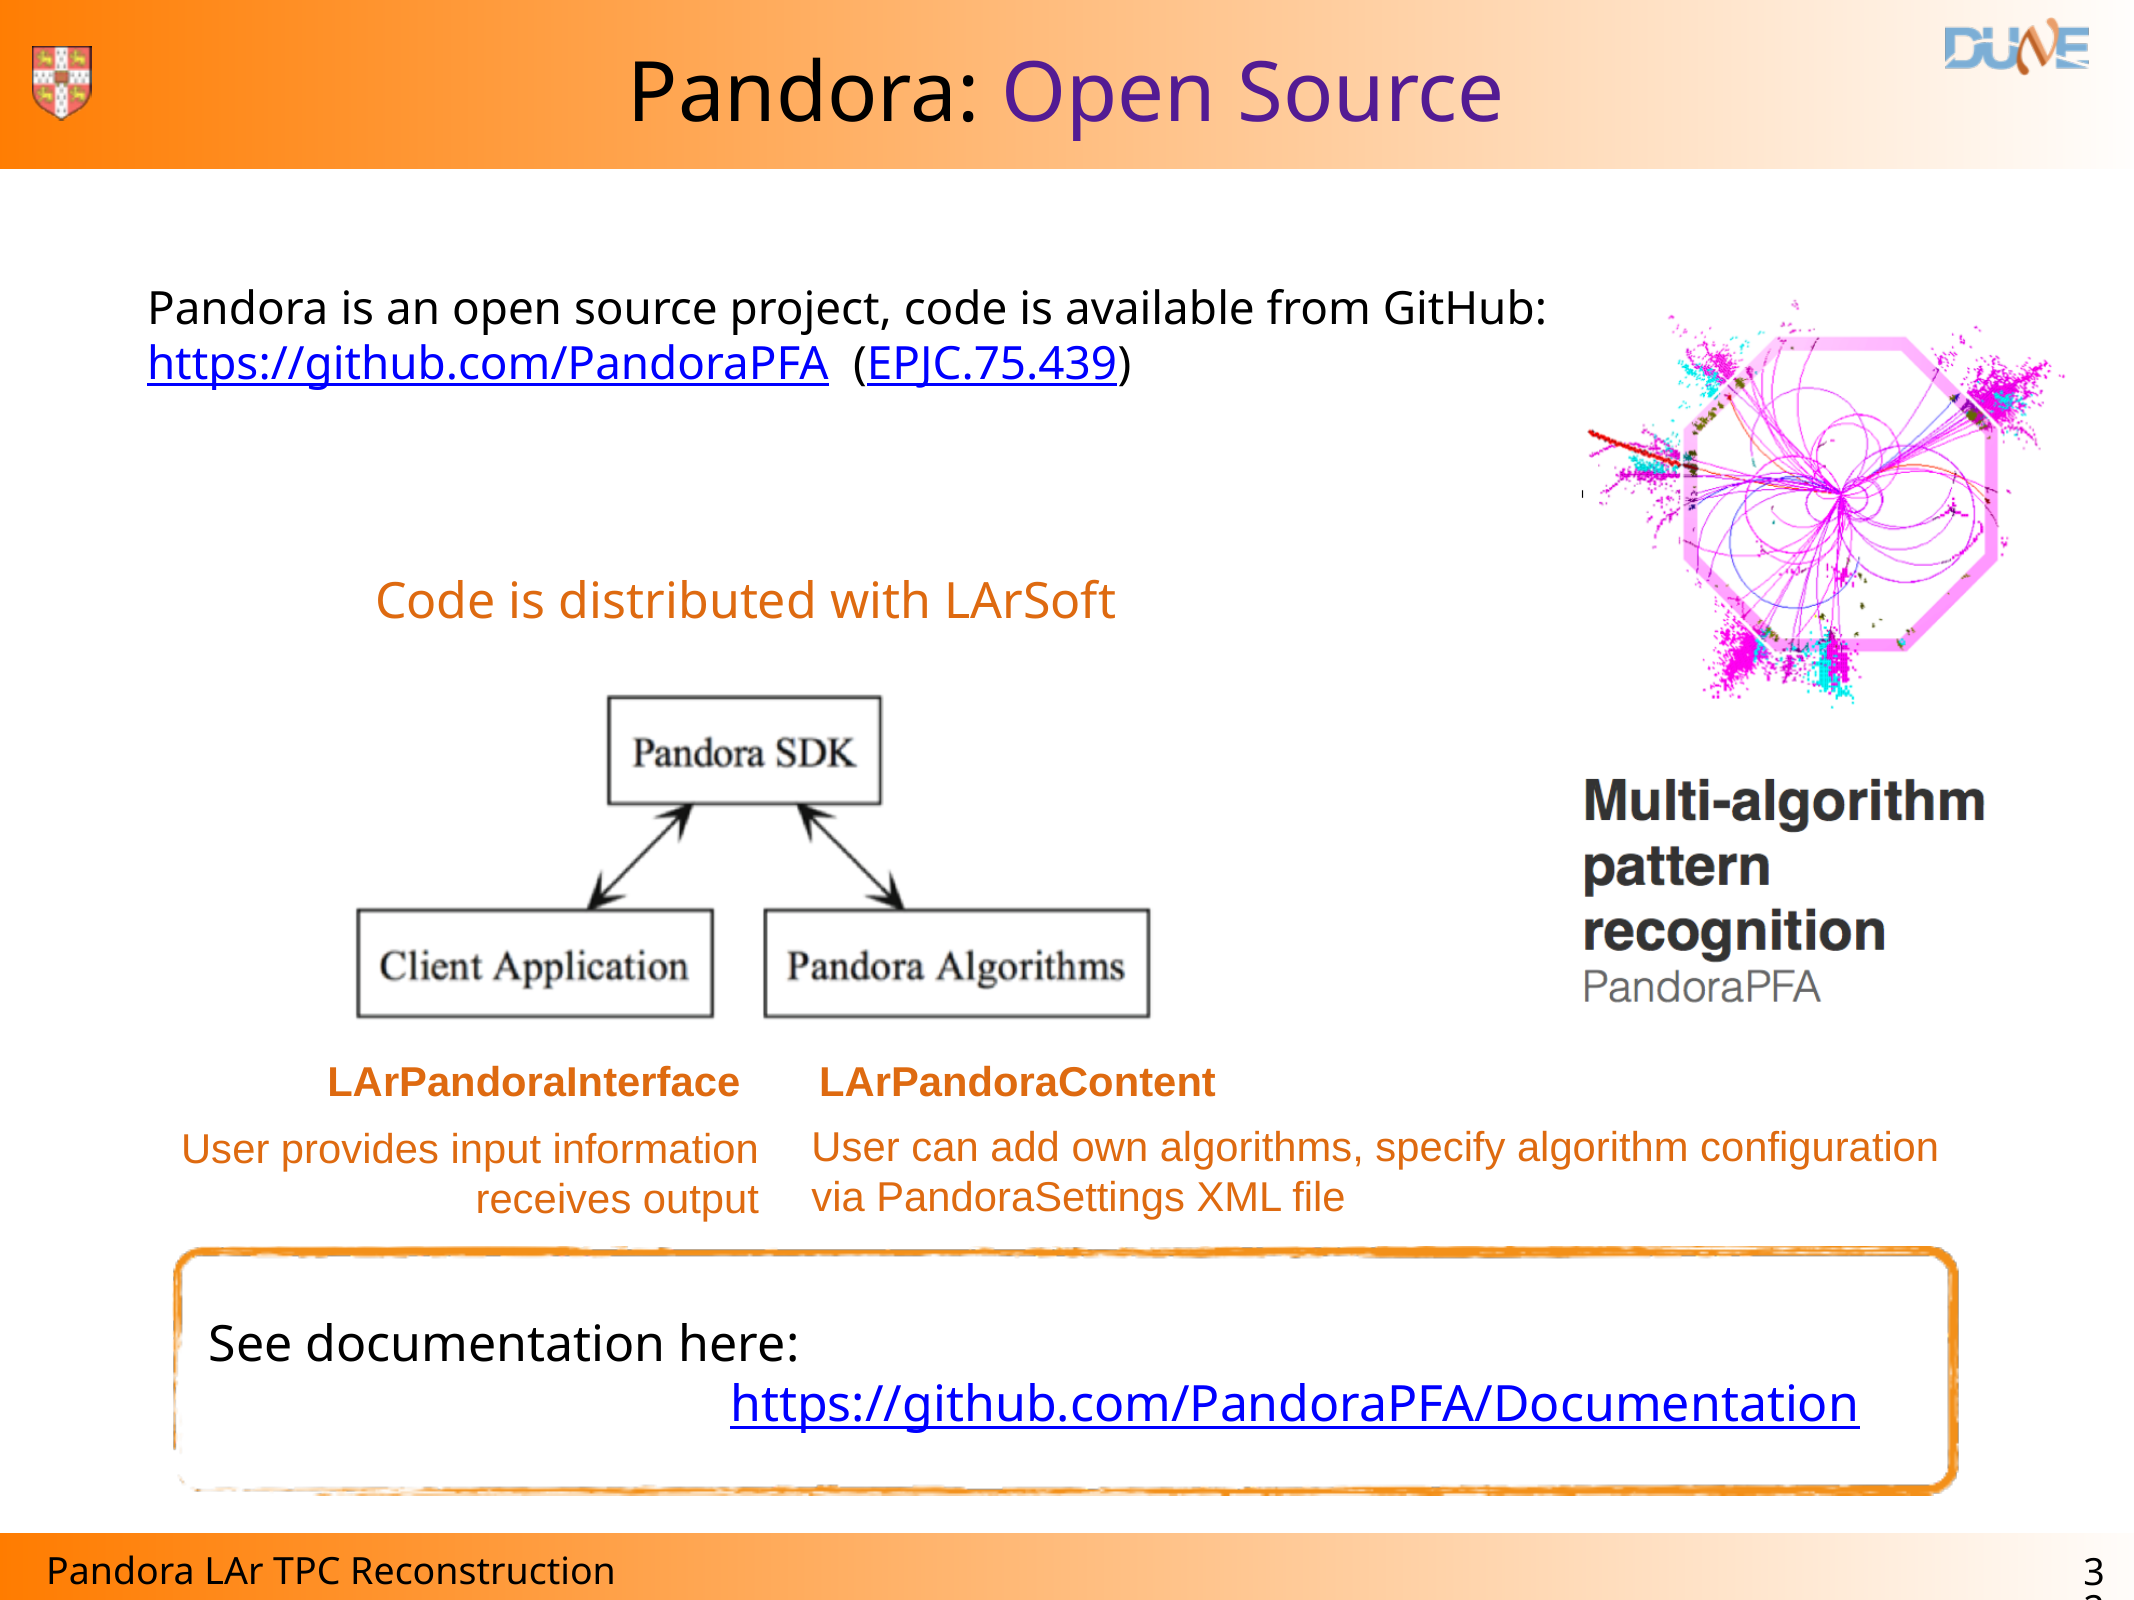

Pandora: Open Source
Pandora is an open source project, code is available from GitHub:
https://github.com/PandoraPFA (EPJC.75.439)
Code is distributed with LArSoft
LArPandoraInterface
LArPandoraContent
User can add own algorithms, specify algorithm configuration
via PandoraSettings XML file
User provides input information
receives output
See documentation here:
https://github.com/PandoraPFA/Documentation
LHCC-P-008